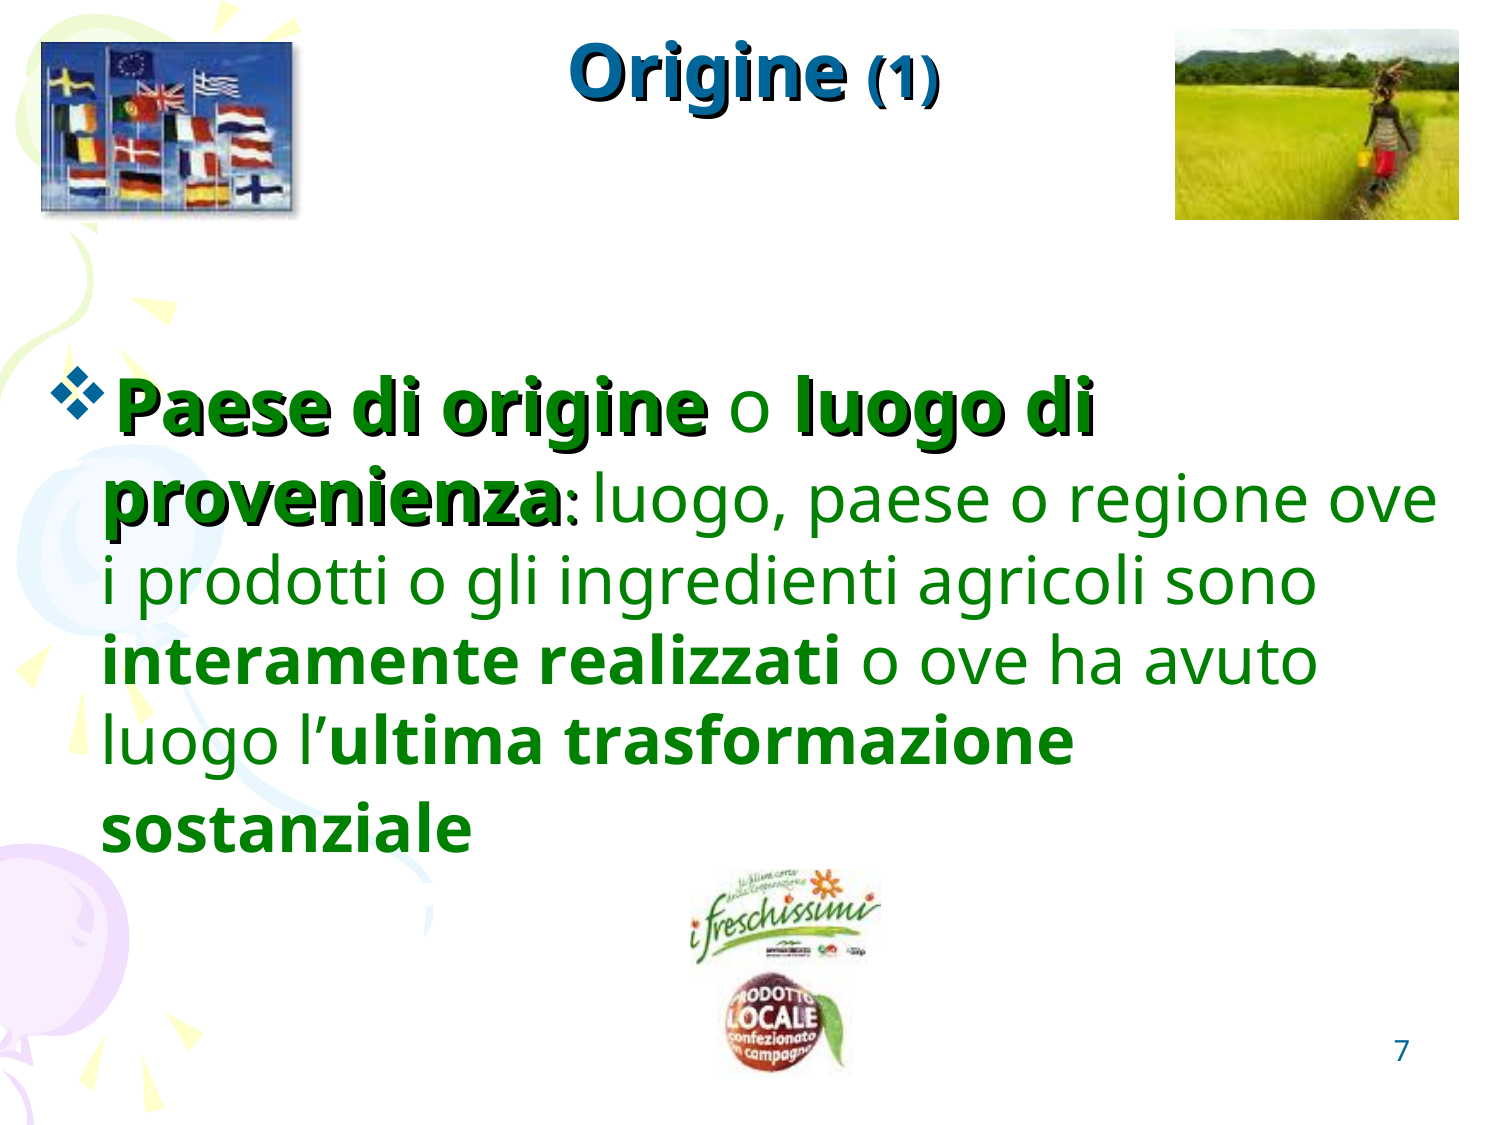

# Origine (1)
Paese di origine o luogo di provenienza: luogo, paese o regione ove i prodotti o gli ingredienti agricoli sono interamente realizzati o ove ha avuto luogo l’ultima trasformazione sostanziale